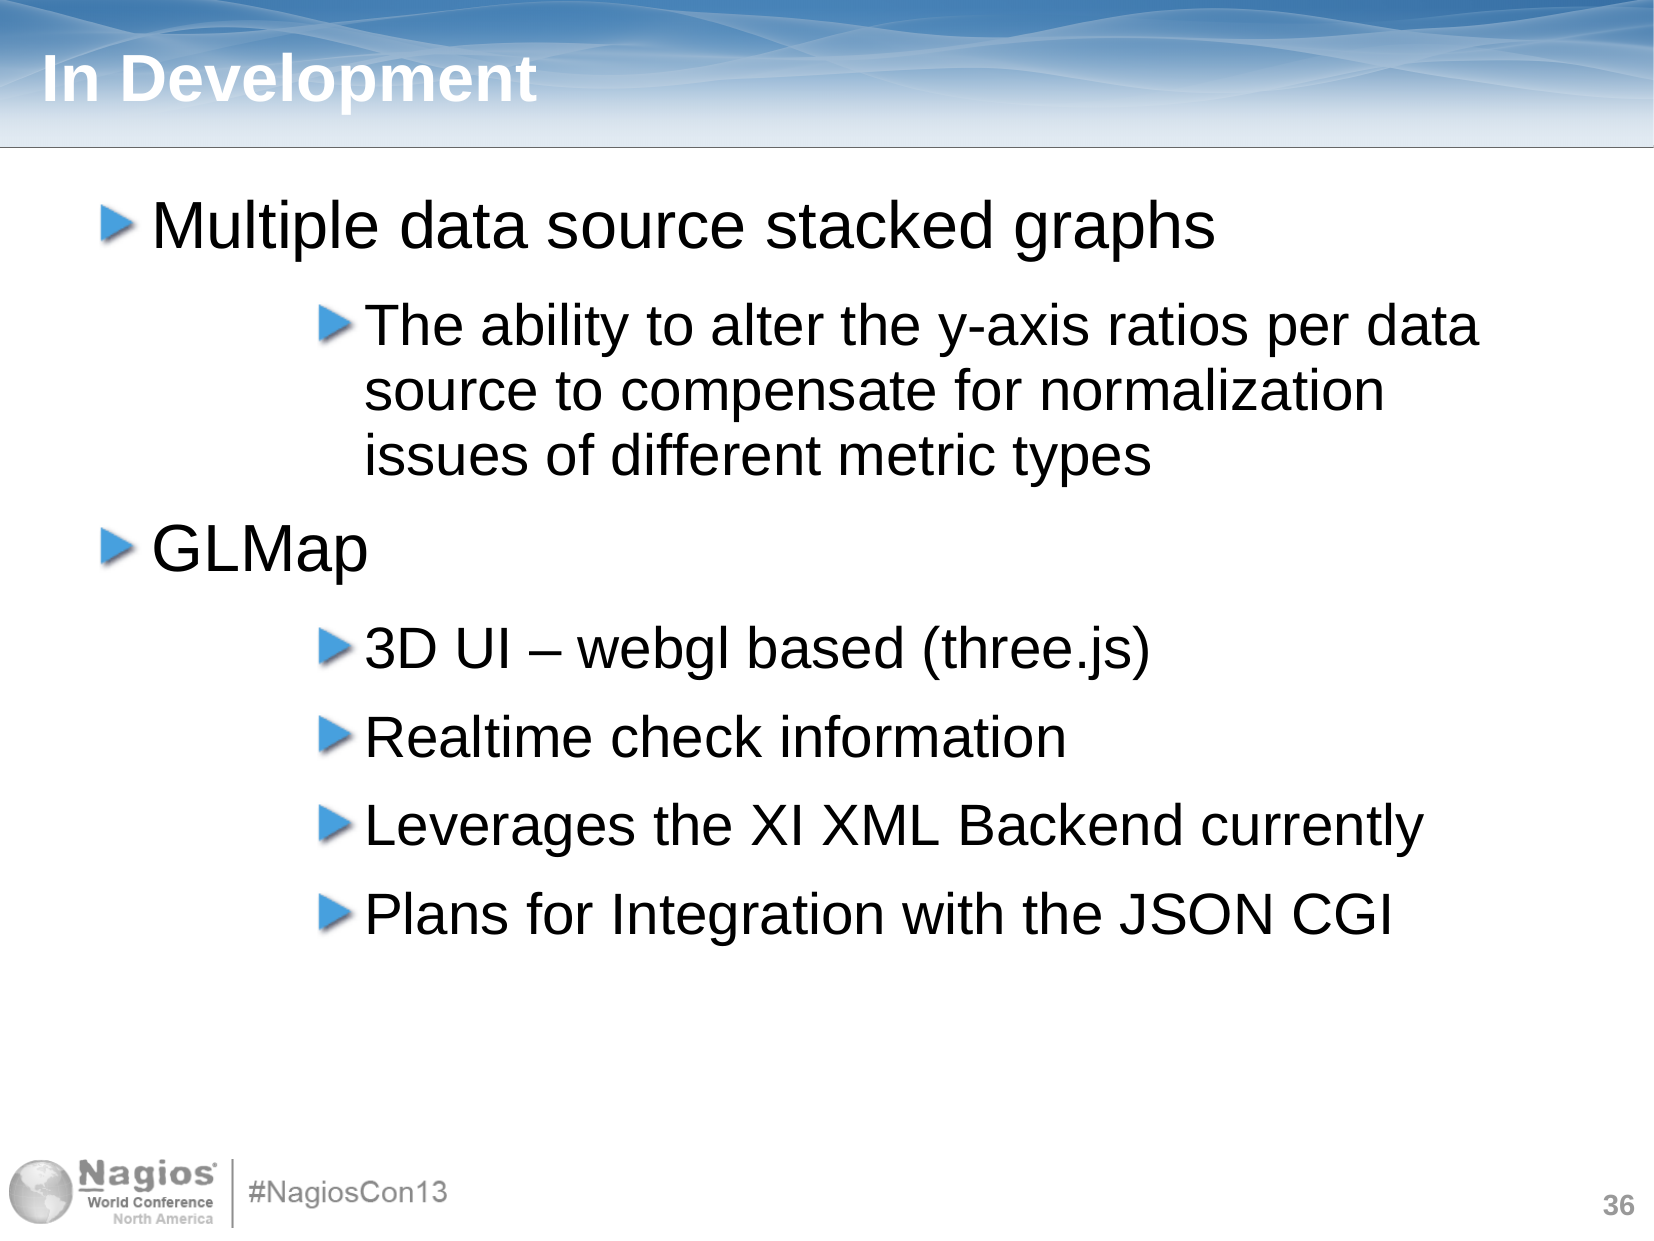

# In Development
Multiple data source stacked graphs
The ability to alter the y-axis ratios per data source to compensate for normalization issues of different metric types
GLMap
3D UI – webgl based (three.js)
Realtime check information
Leverages the XI XML Backend currently
Plans for Integration with the JSON CGI
36